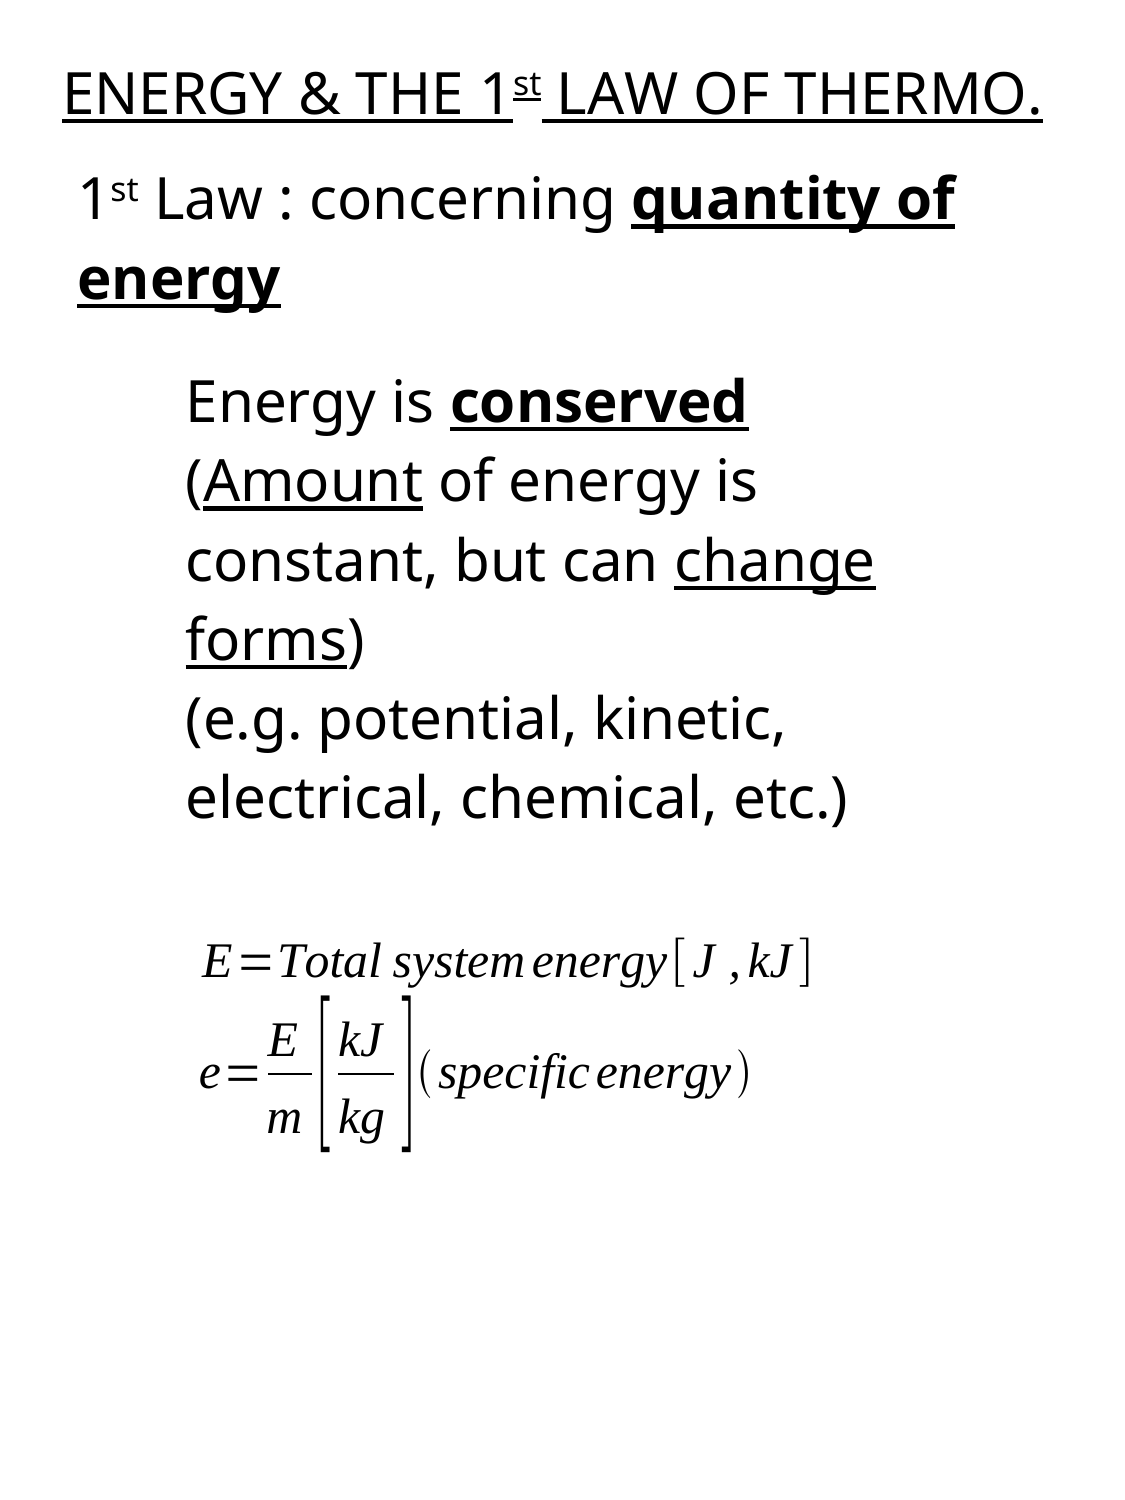

ENERGY & THE 1st LAW OF THERMO.
1st Law : concerning quantity of energy
Energy is conserved
(Amount of energy is constant, but can change forms)
(e.g. potential, kinetic, electrical, chemical, etc.)